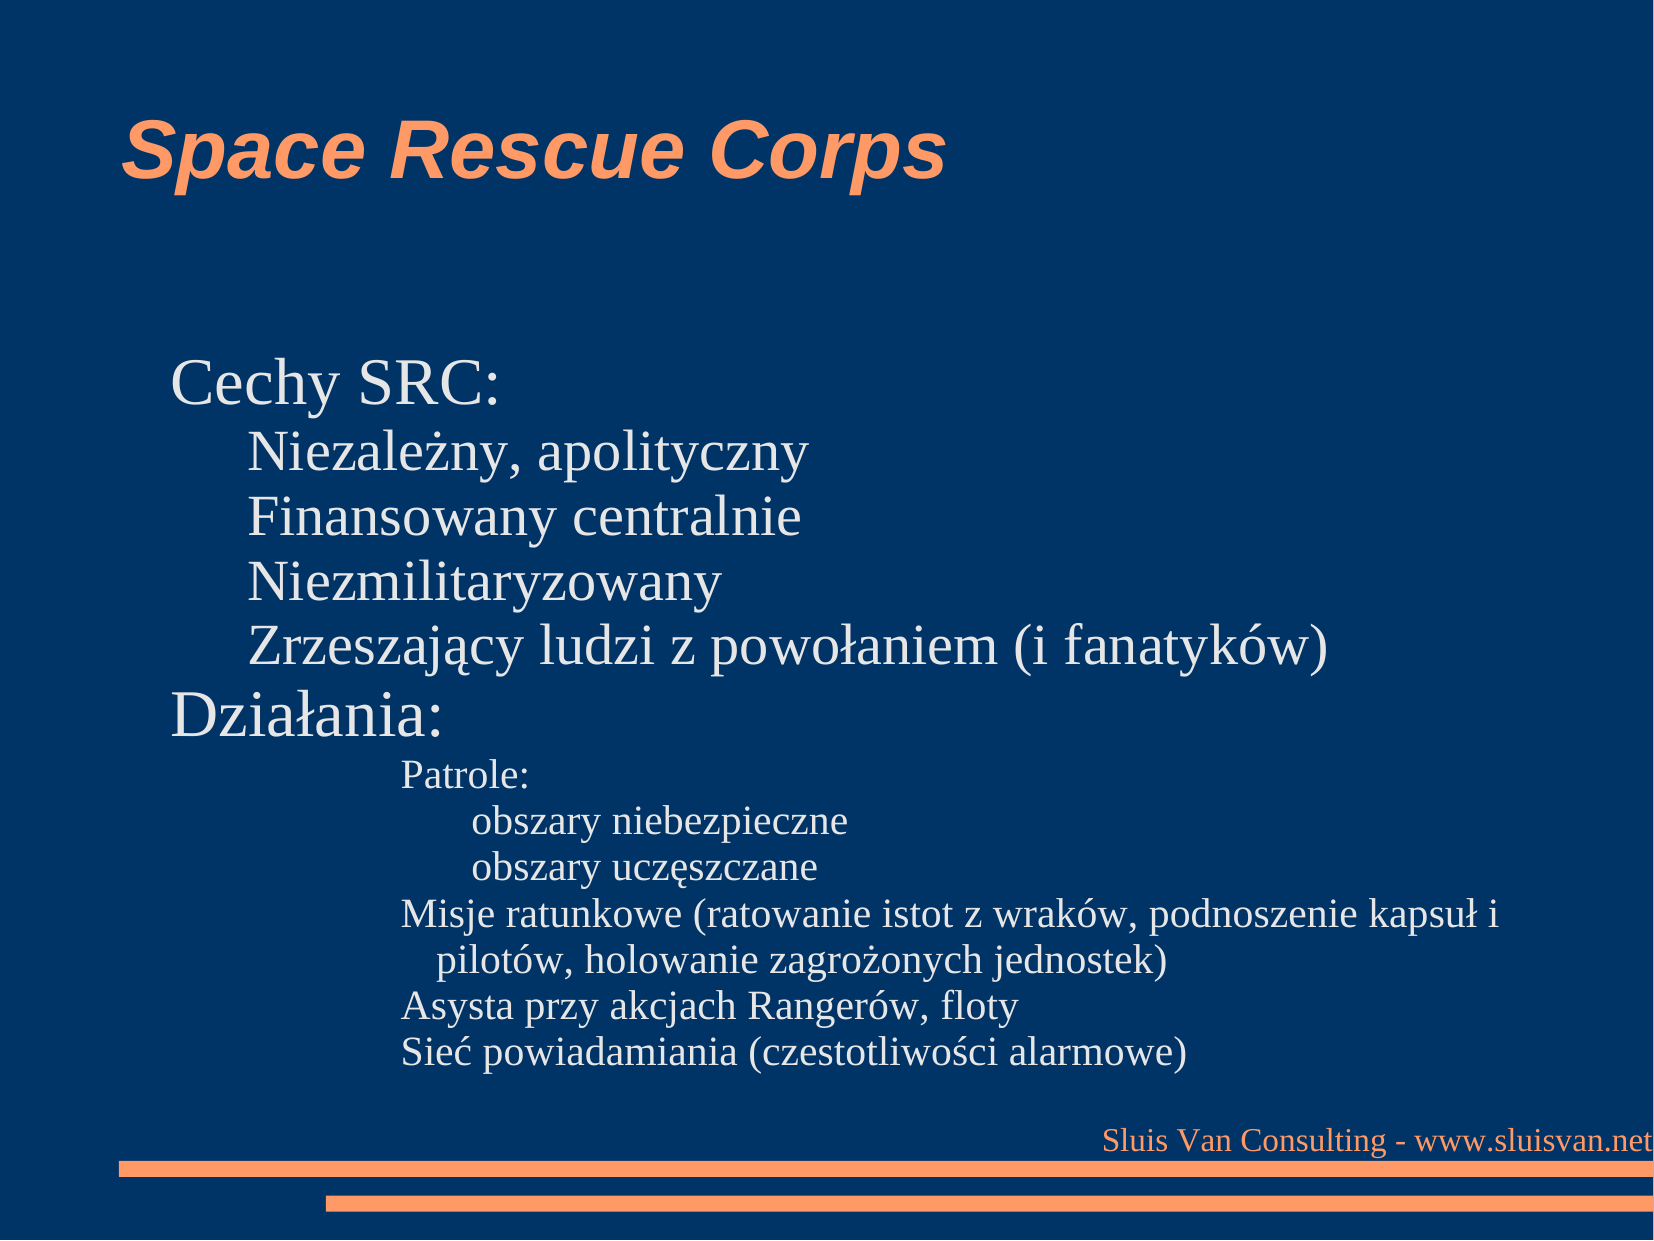

# Space Rescue Corps
Cechy SRC:
Niezależny, apolityczny
Finansowany centralnie
Niezmilitaryzowany
Zrzeszający ludzi z powołaniem (i fanatyków)
Działania:
Patrole:
obszary niebezpieczne
obszary uczęszczane
Misje ratunkowe (ratowanie istot z wraków, podnoszenie kapsuł i pilotów, holowanie zagrożonych jednostek)
Asysta przy akcjach Rangerów, floty
Sieć powiadamiania (czestotliwości alarmowe)
Sluis Van Consulting - www.sluisvan.net